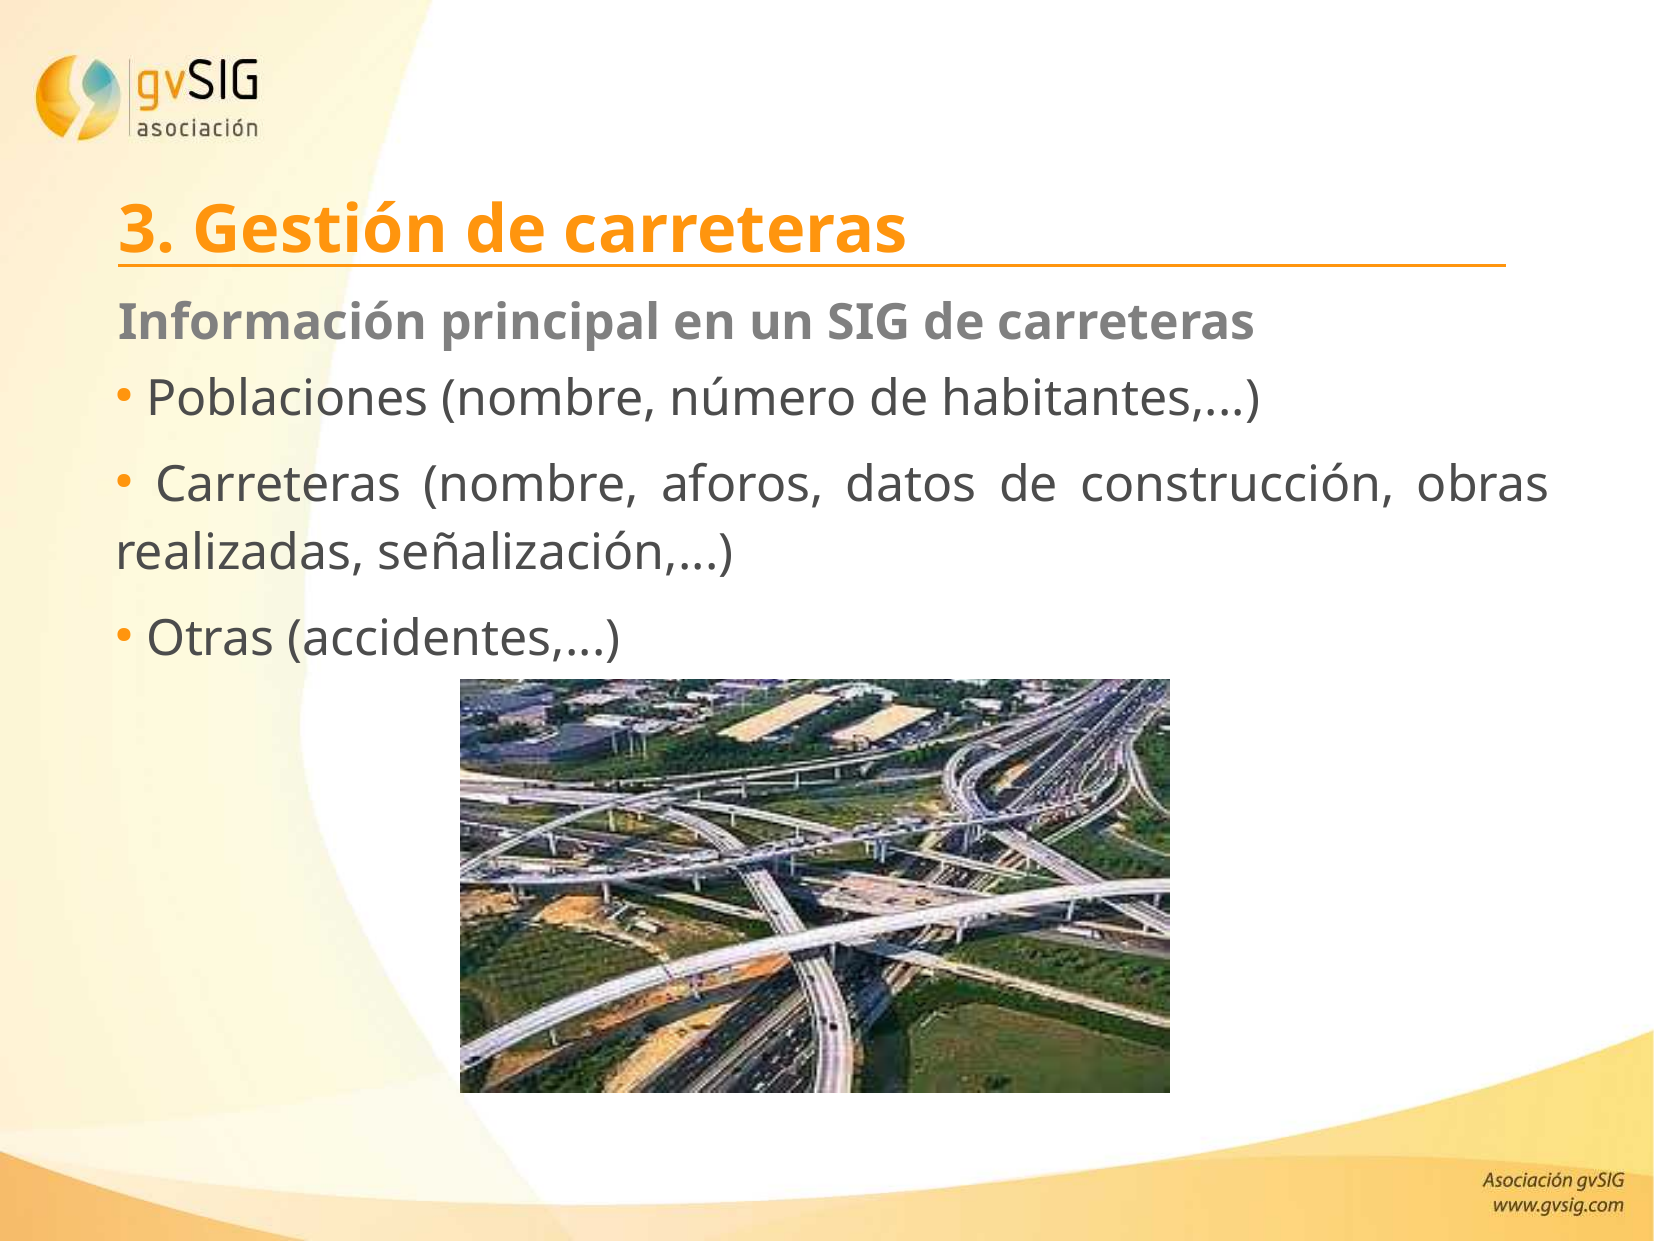

# 3. Gestión de carreteras
Información principal en un SIG de carreteras
 Poblaciones (nombre, número de habitantes,...)
 Carreteras (nombre, aforos, datos de construcción, obras realizadas, señalización,...)
 Otras (accidentes,...)